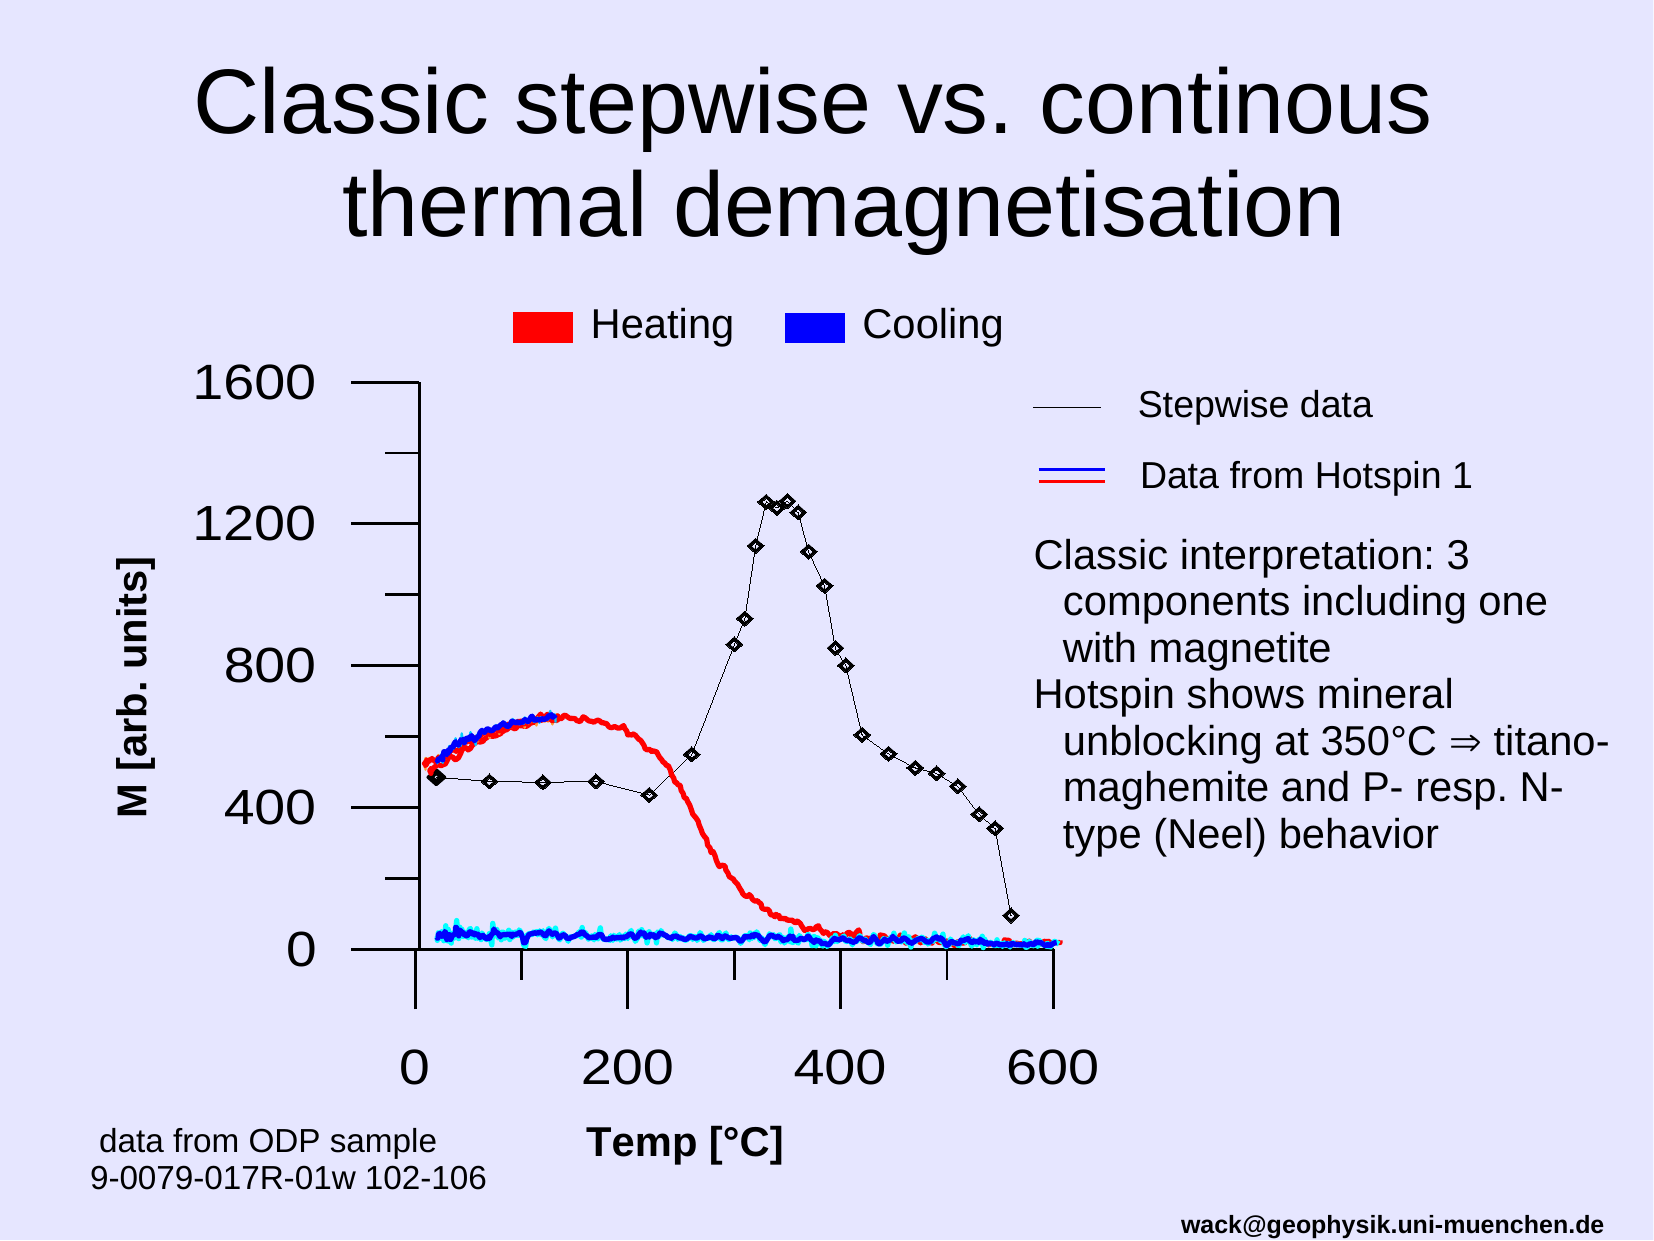

# Classic stepwise vs. continous thermal demagnetisation
Heating
Cooling
1600
Stepwise data
Data from Hotspin 1
1200
Classic interpretation: 3 components including one with magnetite
Hotspin shows mineral unblocking at 350°C ⇒ titano-maghemite and P- resp. N-type (Neel) behavior
M [arb. units]
800
400
0
0
200
400
600
Temp [°C]
 data from ODP sample
9-0079-017R-01w 102-106